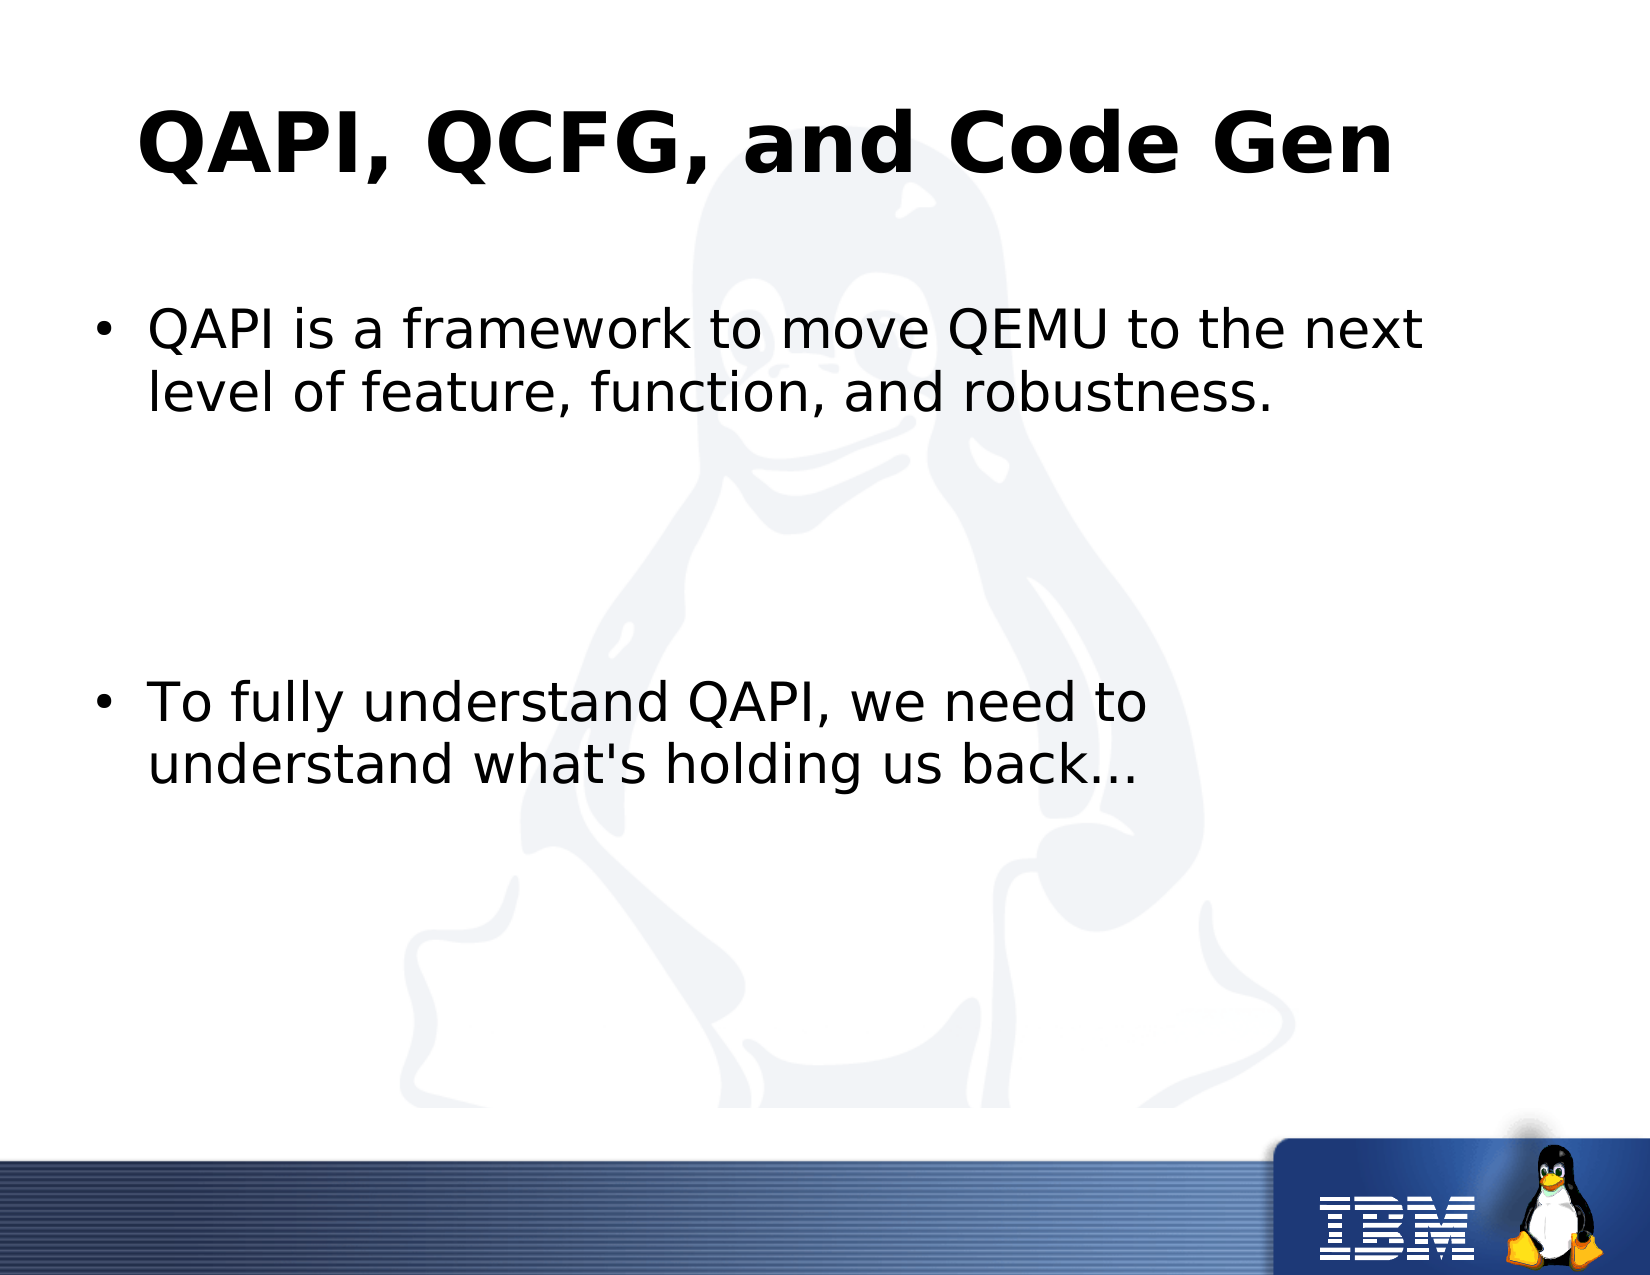

# QAPI, QCFG, and Code Gen
QAPI is a framework to move QEMU to the next level of feature, function, and robustness.
To fully understand QAPI, we need to understand what's holding us back...